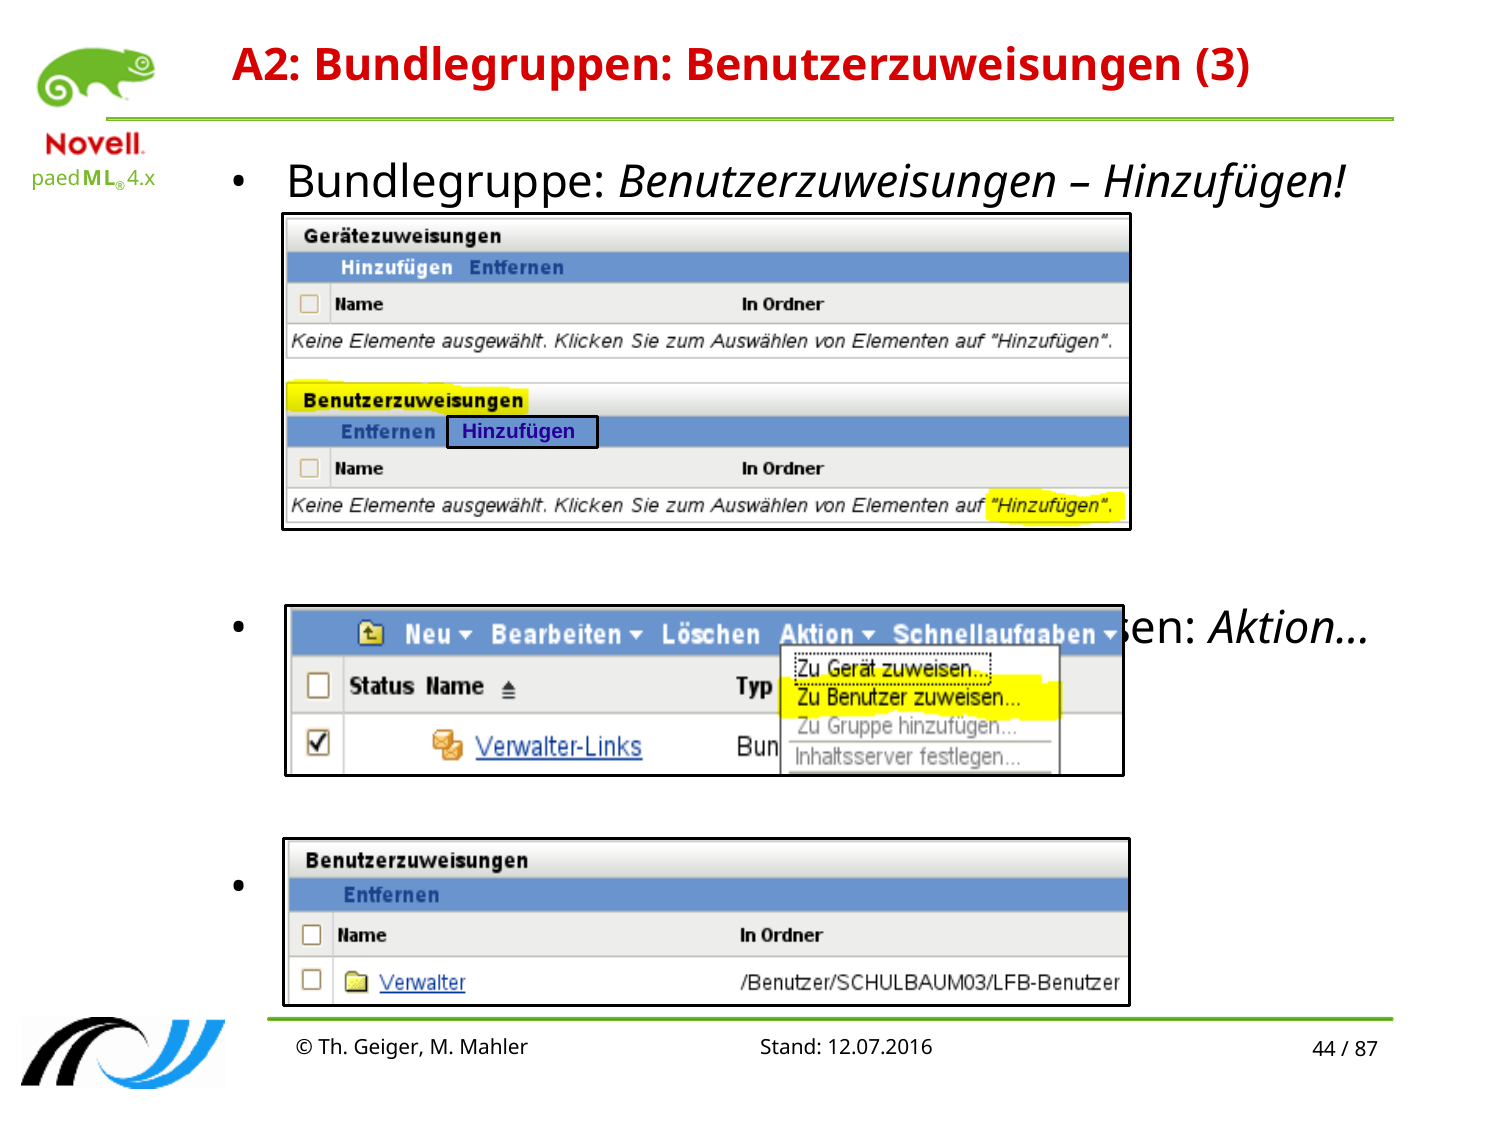

# A2: Bundlegruppen: Benutzerzuweisungen (3)
Bundlegruppe: Benutzerzuweisungen – Hinzufügen!
So kann man ebenfalls Benutzer zuweisen: Aktion...
Kontrolle auf der Registerkarte Benutzerzuweisungen:
Hinzufügen
© Th. Geiger, M. Mahler
12.07.2016
44